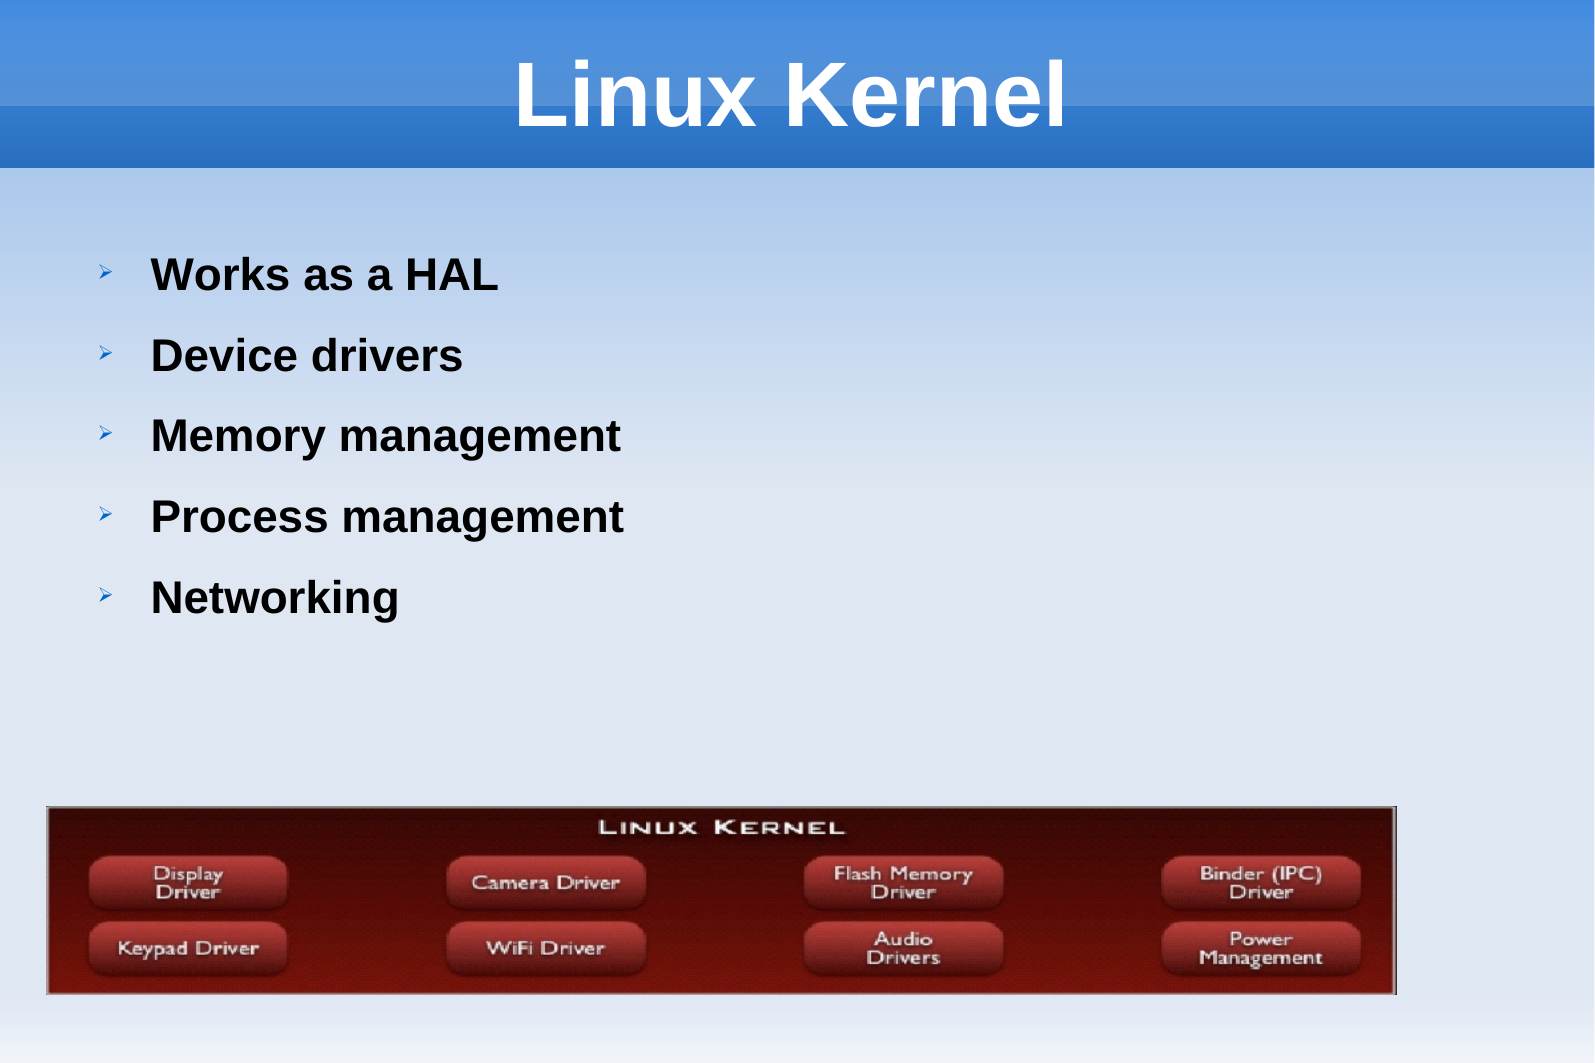

# Linux Kernel
Works as a HAL
Device drivers
Memory management
Process management
Networking